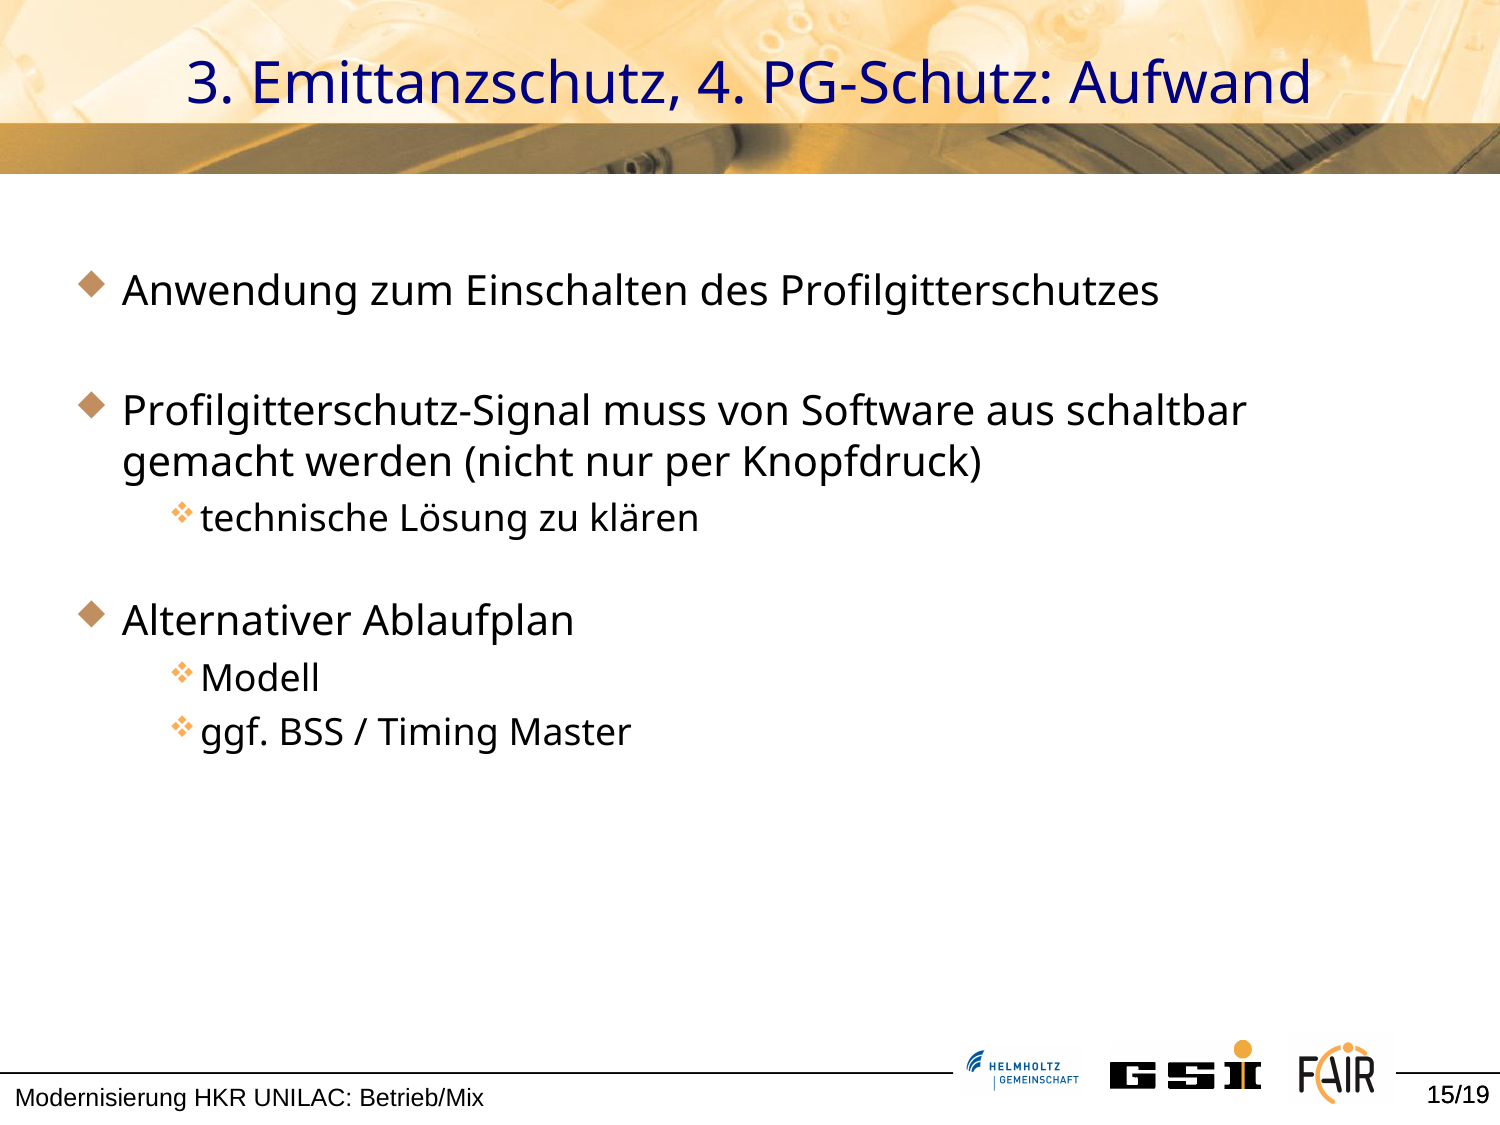

# 3. Emittanzschutz, 4. PG-Schutz: Aufwand
Anwendung zum Einschalten des Profilgitterschutzes
Profilgitterschutz-Signal muss von Software aus schaltbar gemacht werden (nicht nur per Knopfdruck)
technische Lösung zu klären
Alternativer Ablaufplan
Modell
ggf. BSS / Timing Master
15